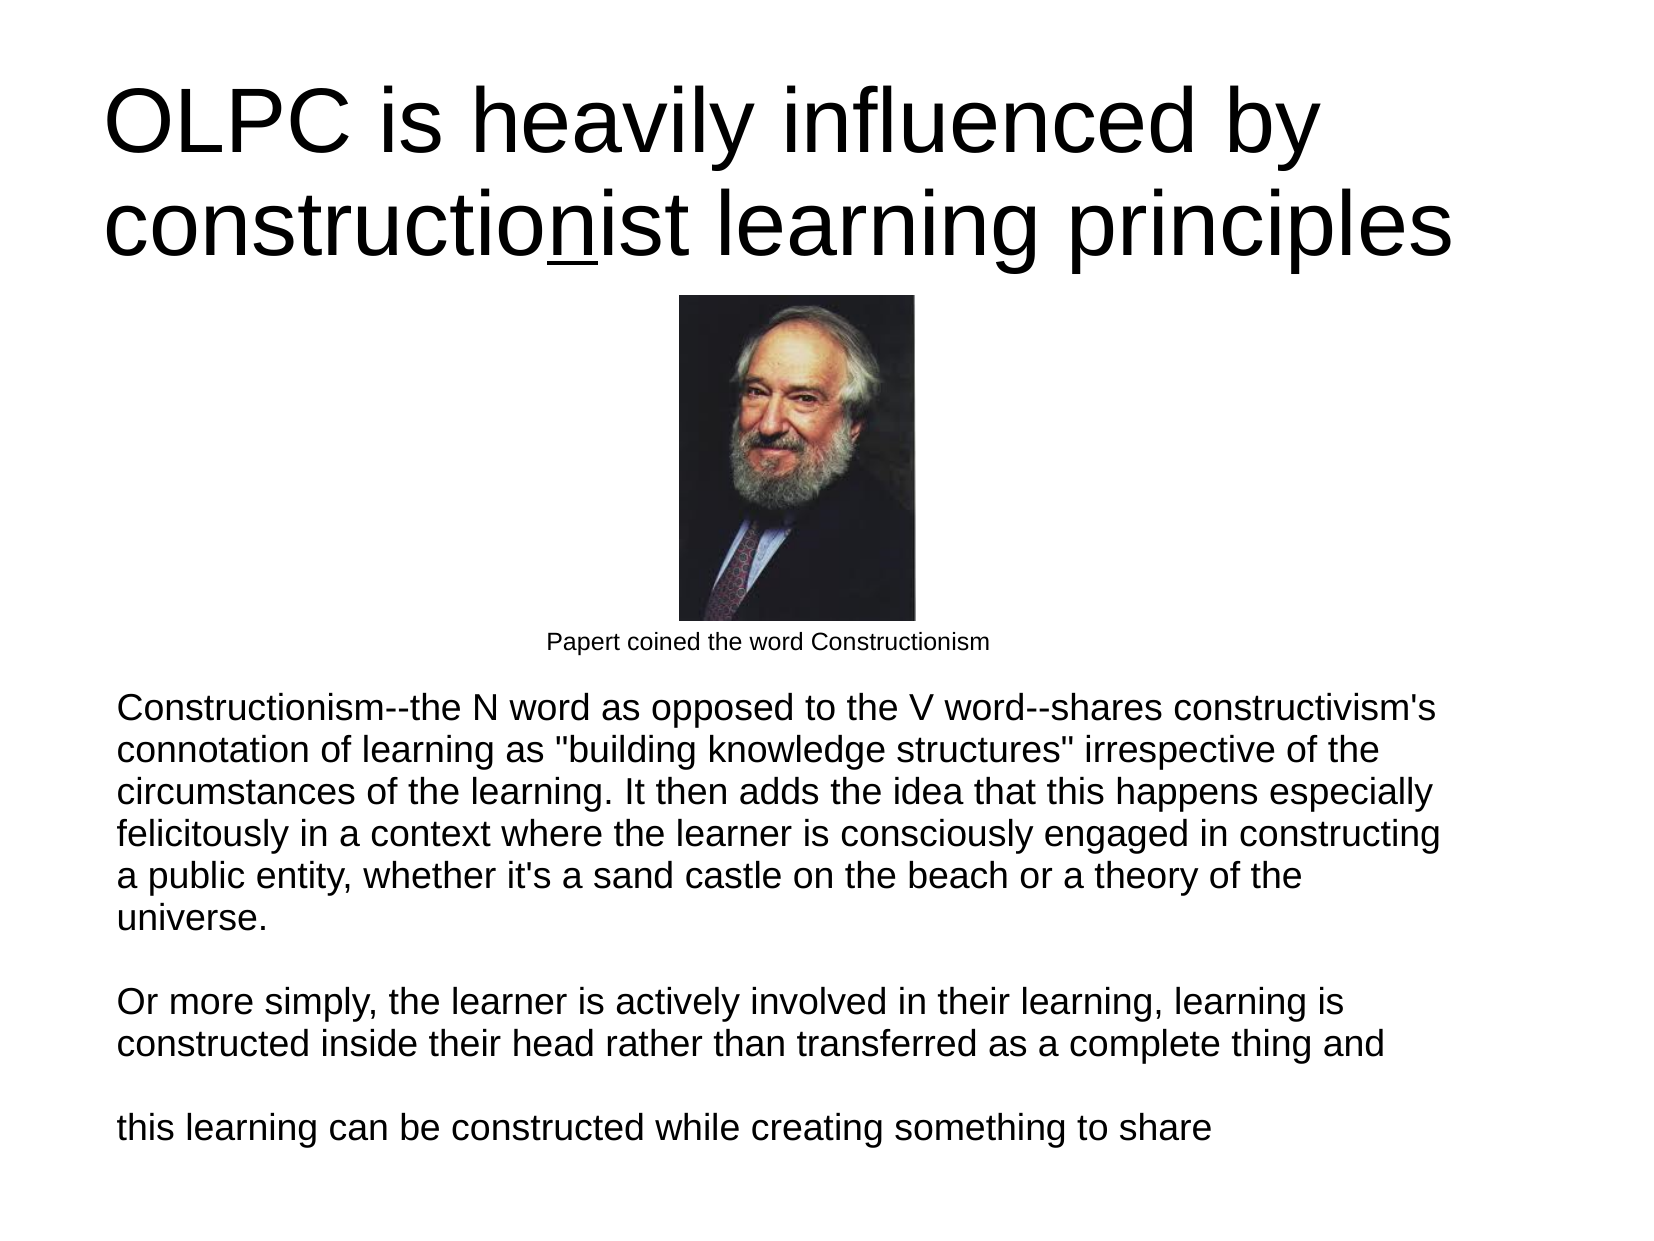

OLPC is heavily influenced by constructionist learning principles
Papert coined the word Constructionism
Constructionism--the N word as opposed to the V word--shares constructivism's connotation of learning as "building knowledge structures" irrespective of the circumstances of the learning. It then adds the idea that this happens especially felicitously in a context where the learner is consciously engaged in constructing a public entity, whether it's a sand castle on the beach or a theory of the universe.
Or more simply, the learner is actively involved in their learning, learning is constructed inside their head rather than transferred as a complete thing and
this learning can be constructed while creating something to share